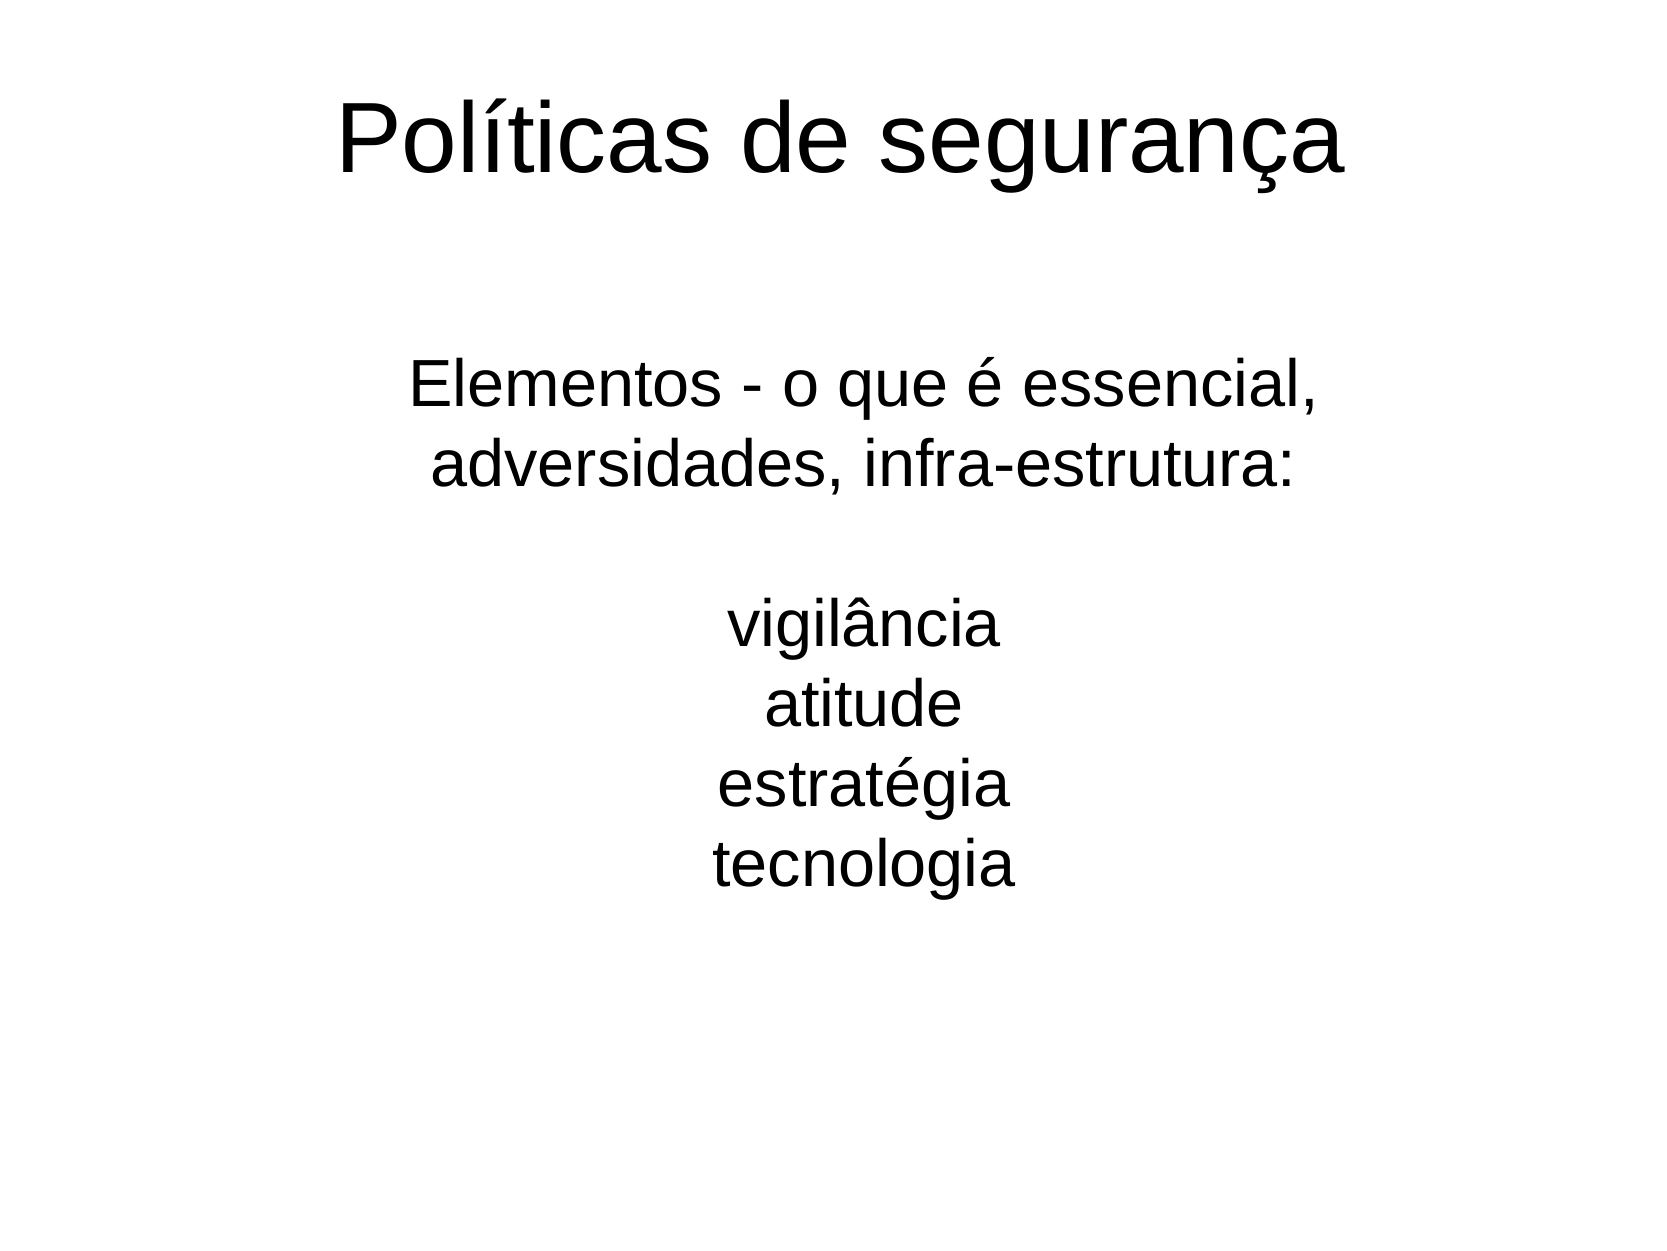

# Políticas de segurança
Elementos - o que é essencial, adversidades, infra-estrutura:
vigilância
atitude
estratégia
tecnologia